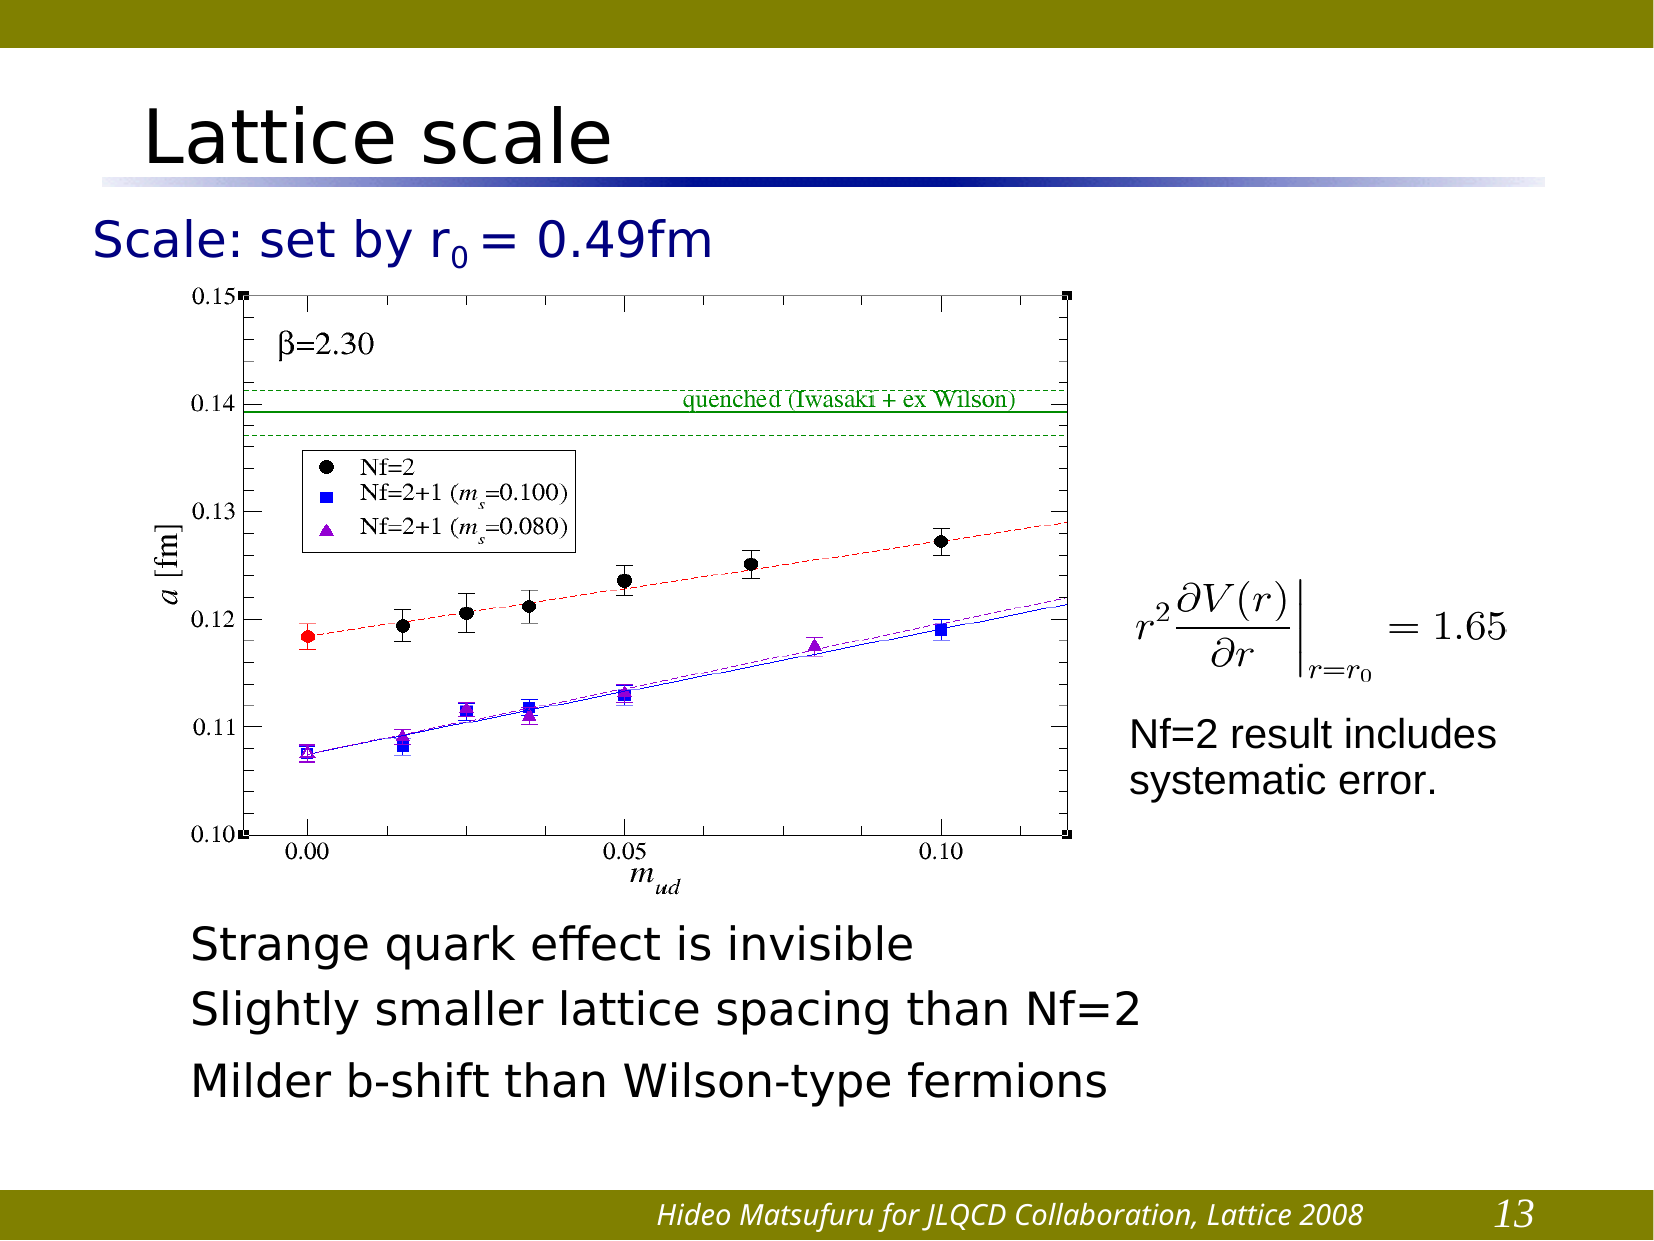

# Lattice scale
Scale: set by r0 = 0.49fm
Nf=2 result includes
systematic error.
Strange quark effect is invisible
Slightly smaller lattice spacing than Nf=2
Milder b-shift than Wilson-type fermions